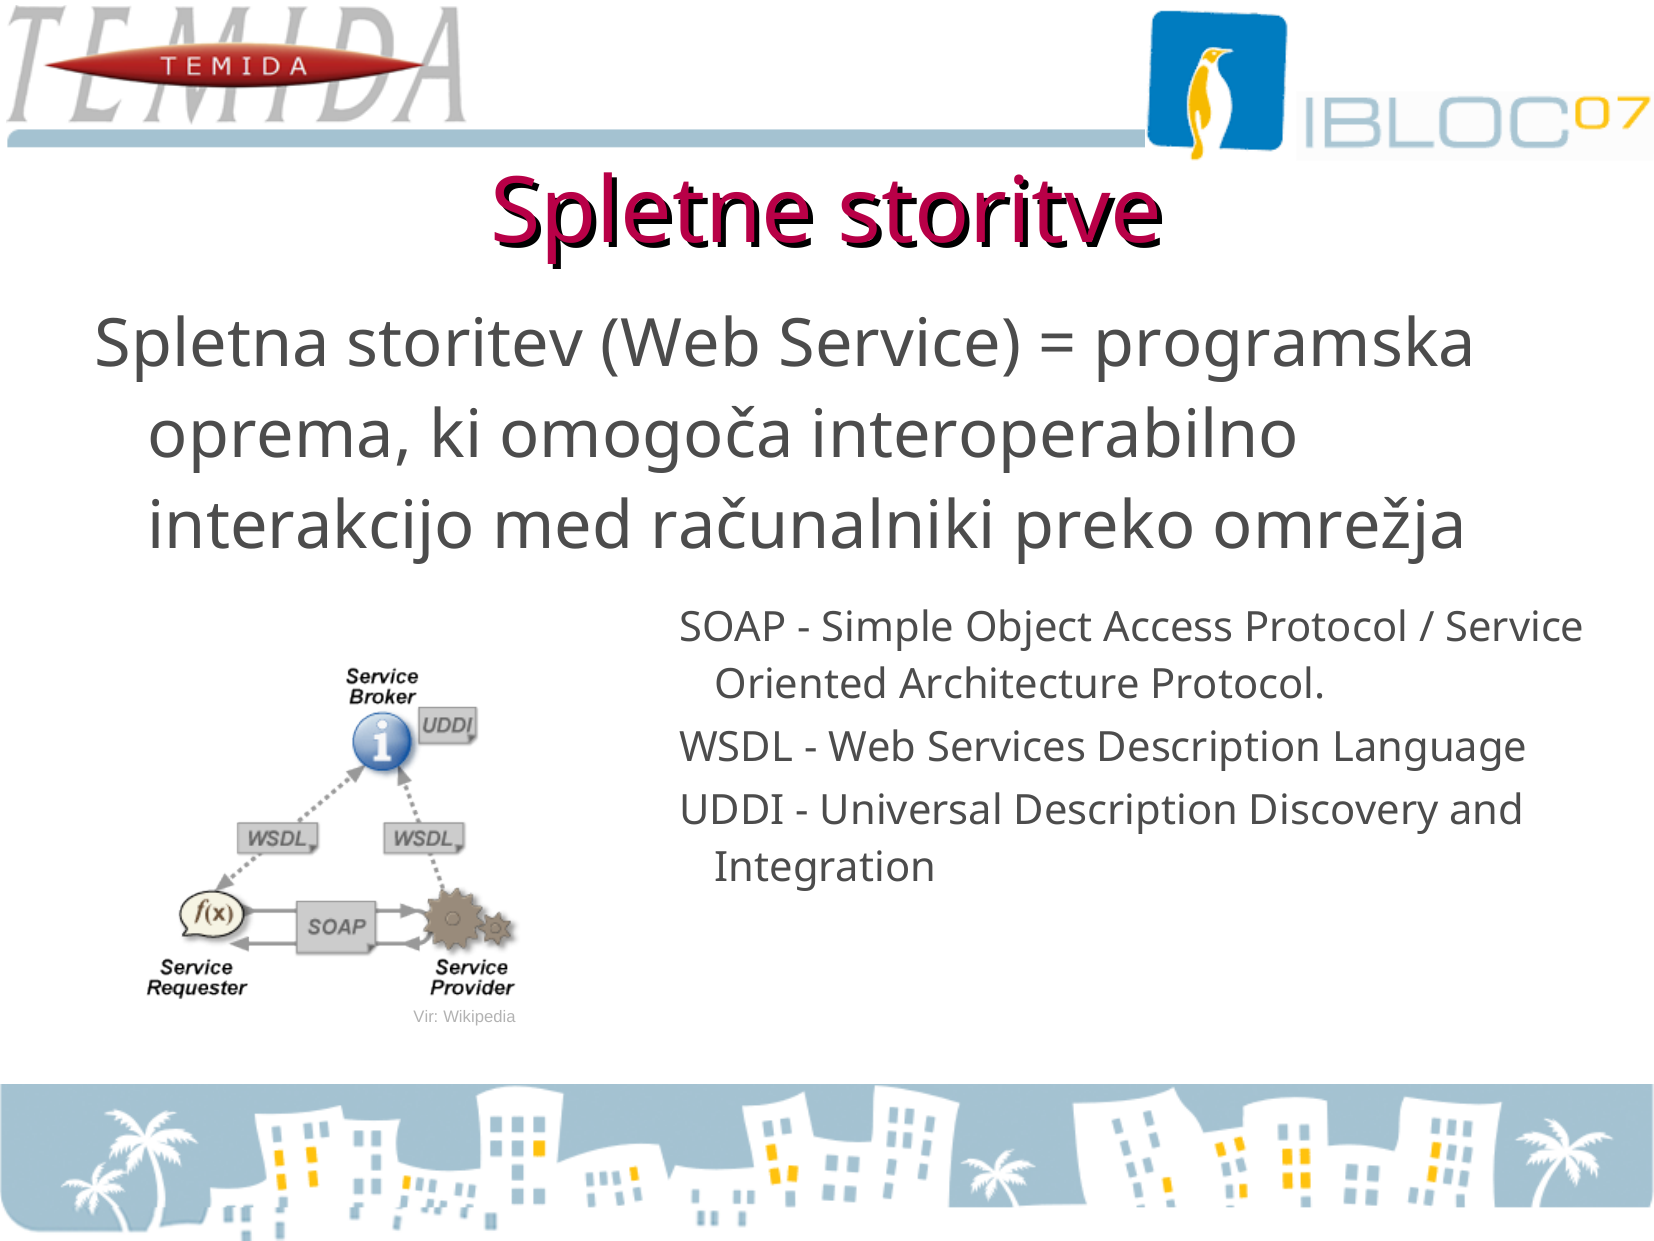

# Spletne storitve
Spletna storitev (Web Service) = programska oprema, ki omogoča interoperabilno interakcijo med računalniki preko omrežja
SOAP - Simple Object Access Protocol / Service Oriented Architecture Protocol.
WSDL - Web Services Description Language
UDDI - Universal Description Discovery and Integration
Vir: Wikipedia